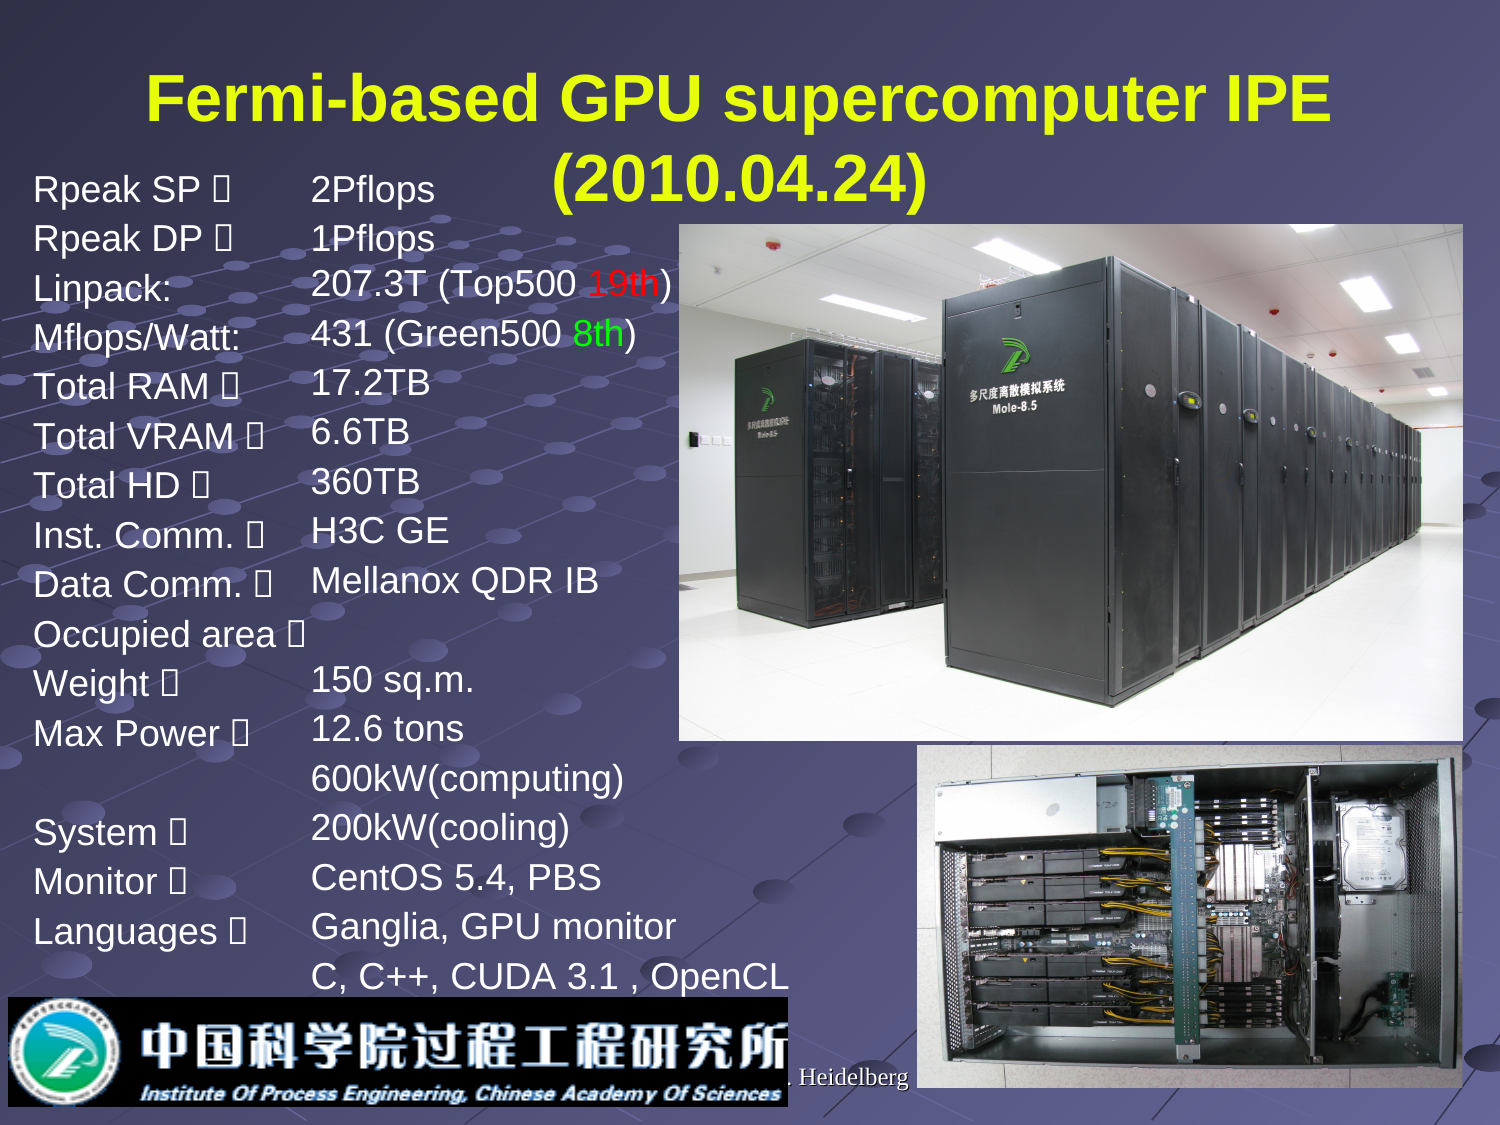

Fermi-based GPU supercomputer IPE (2010.04.24)
Rpeak SP：
Rpeak DP：
Linpack:
Mflops/Watt:
Total RAM：
Total VRAM：
Total HD：
Inst. Comm.：
Data Comm.：
Occupied area：
Weight：
Max Power：
System：
Monitor：
Languages：
2Pflops
1Pflops
207.3T (Top500 19th)
431 (Green500 8th)
17.2TB
6.6TB
360TB
H3C GE
Mellanox QDR IB
150 sq.m.
12.6 tons
600kW(computing) 200kW(cooling)
CentOS 5.4, PBS
Ganglia, GPU monitor
C, C++, CUDA 3.1 , OpenCL